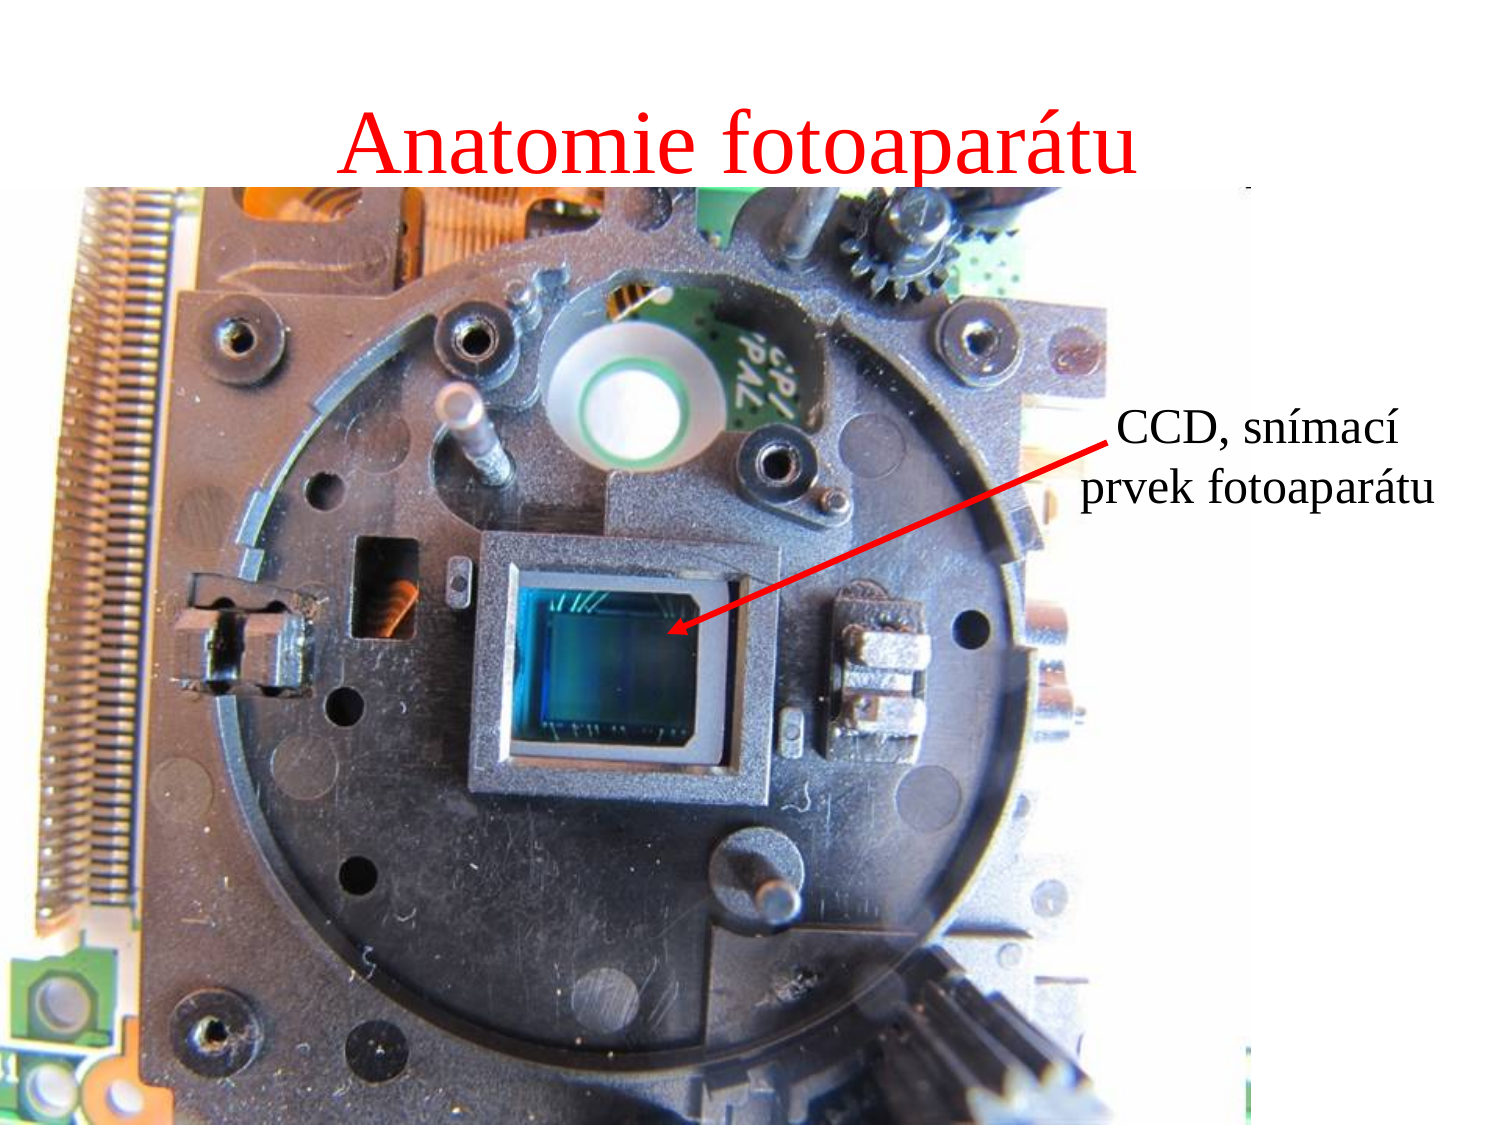

# Anatomie fotoaparátu
CCD, snímací prvek fotoaparátu